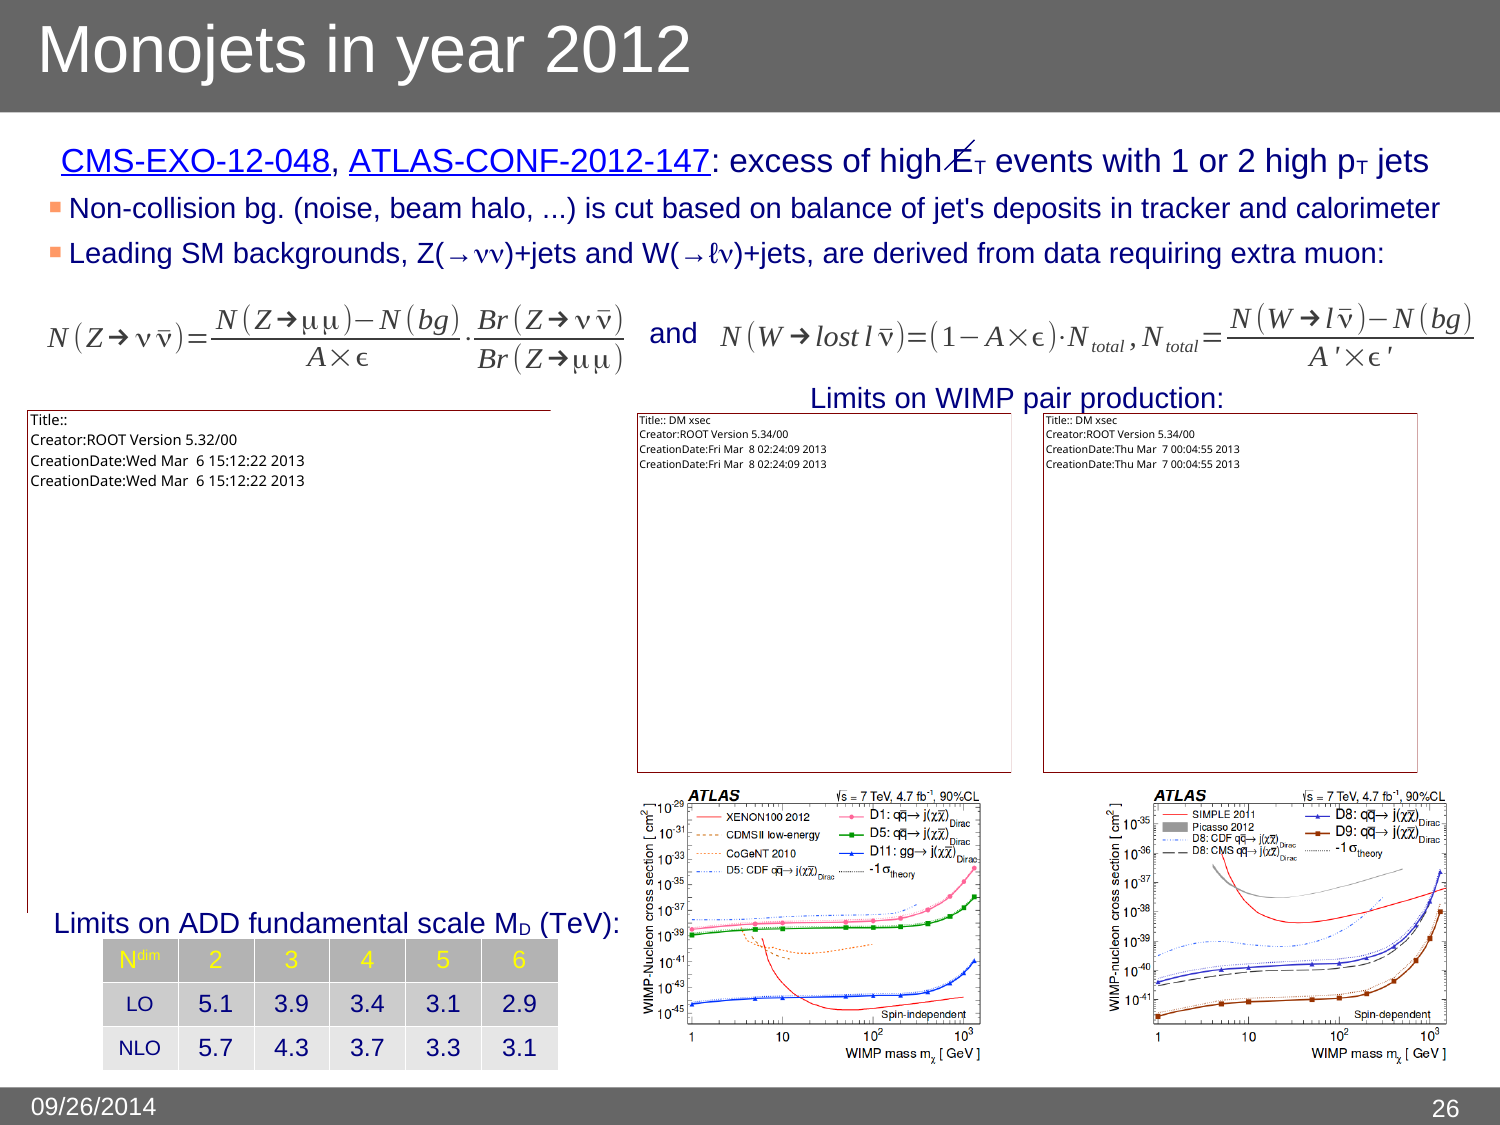

# Monojets in year 2012
 CMS-EXO-12-048, ATLAS-CONF-2012-147: excess of high ET events with 1 or 2 high pT jets
 Non-collision bg. (noise, beam halo, ...) is cut based on balance of jet's deposits in tracker and calorimeter
 Leading SM backgrounds, Z(→nn)+jets and W(→ℓn)+jets, are derived from data requiring extra muon:
and
Limits on WIMP pair production:
Limits on ADD fundamental scale MD (TeV):
| Ndim | 2 | 3 | 4 | 5 | 6 |
| --- | --- | --- | --- | --- | --- |
| LO | 5.1 | 3.9 | 3.4 | 3.1 | 2.9 |
| NLO | 5.7 | 4.3 | 3.7 | 3.3 | 3.1 |